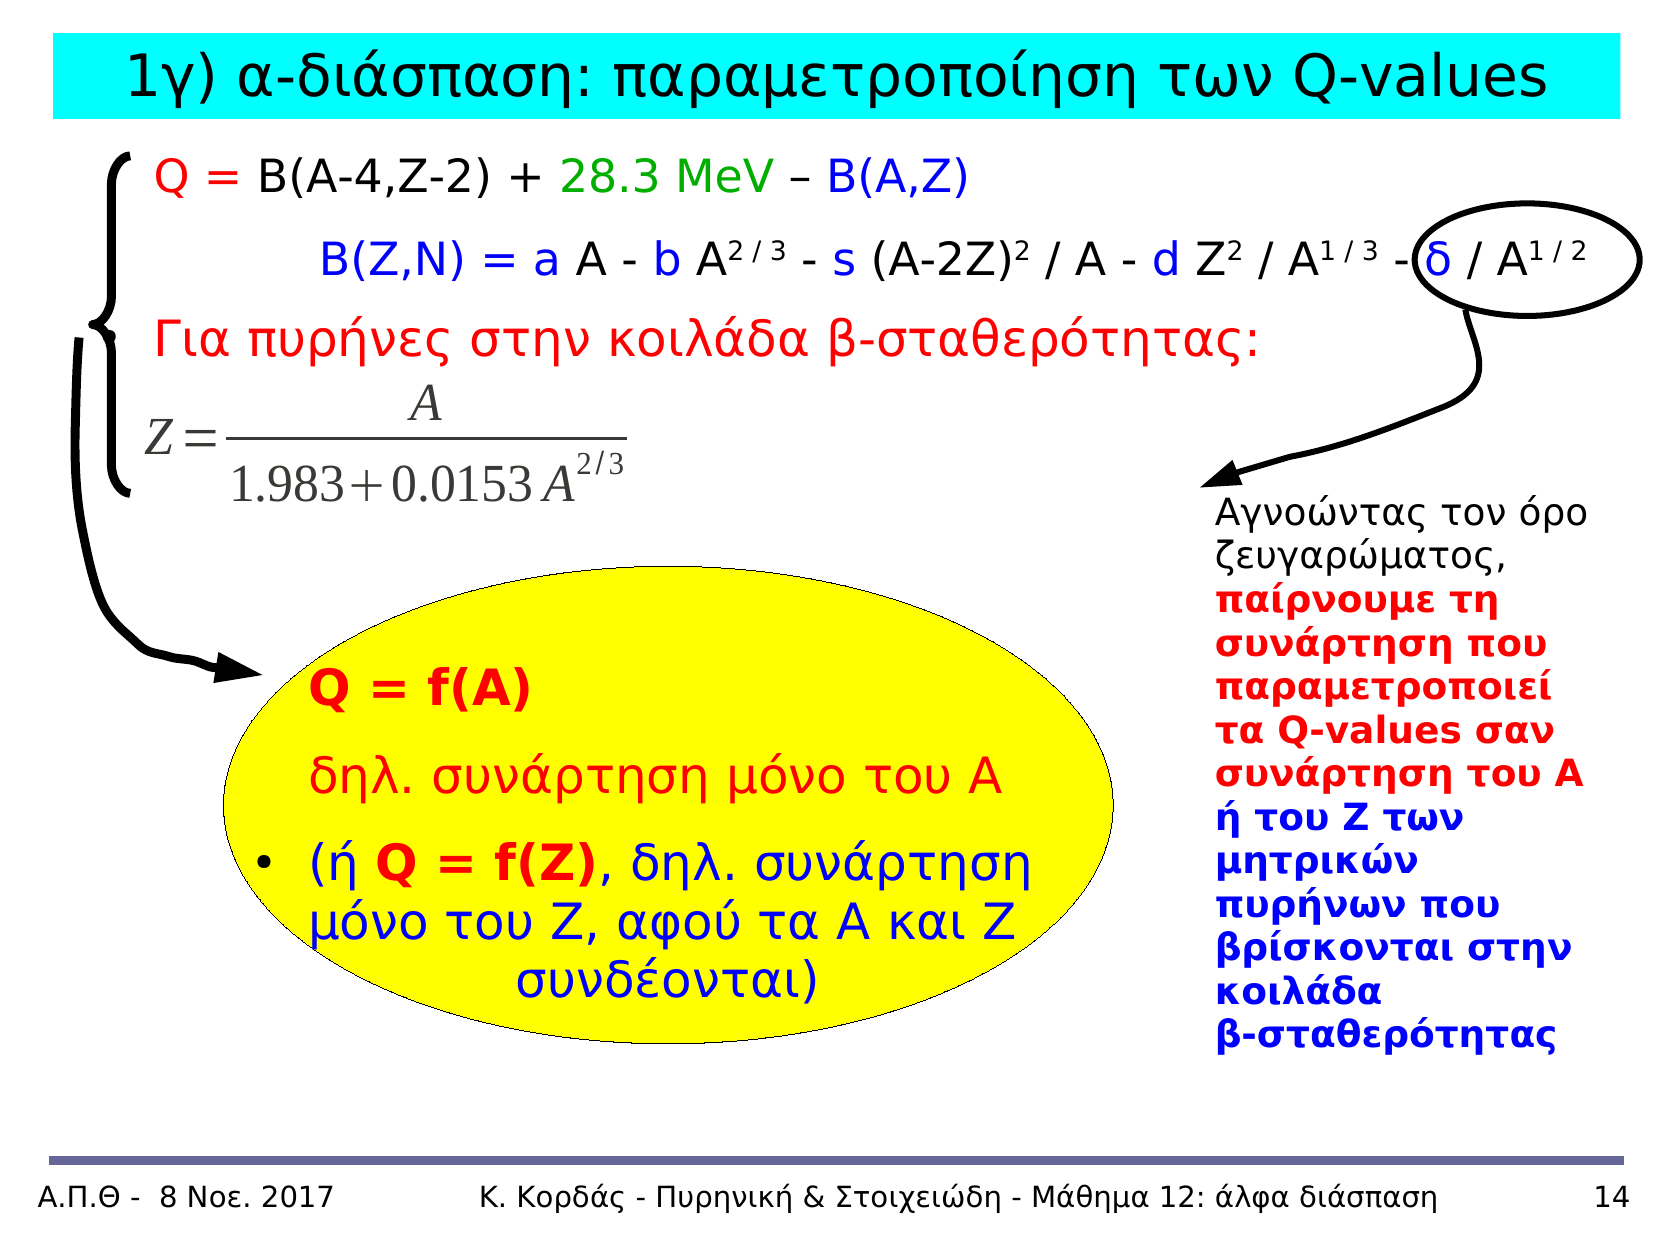

# 1γ) α-διάσπαση: παραμετροποίηση των Q-values
Q = B(A-4,Z-2) + 28.3 MeV – B(A,Z)
Β(Ζ,Ν) = a A - b A2 / 3 - s (Α-2Z)2 / A - d Z2 / A1 / 3 - δ / A1 / 2
Για πυρήνες στην κοιλάδα β-σταθερότητας:
Αγνοώντας τον όρο ζευγαρώματος, παίρνουμε τη συνάρτηση που παραμετροποιεί τα Q-values σαν συνάρτηση του Α ή του Ζ των μητρικών πυρήνων που βρίσκονται στην κοιλάδα
β-σταθερότητας
Q = f(A)
δηλ. συνάρτηση μόνο του Α
(ή Q = f(Ζ), δηλ. συνάρτηση μόνο του Ζ, αφού τα Α και Ζ συνδέονται)
Α.Π.Θ - 8 Νοε. 2017
Κ. Κορδάς - Πυρηνική & Στοιχειώδη - Μάθημα 12: άλφα διάσπαση
14